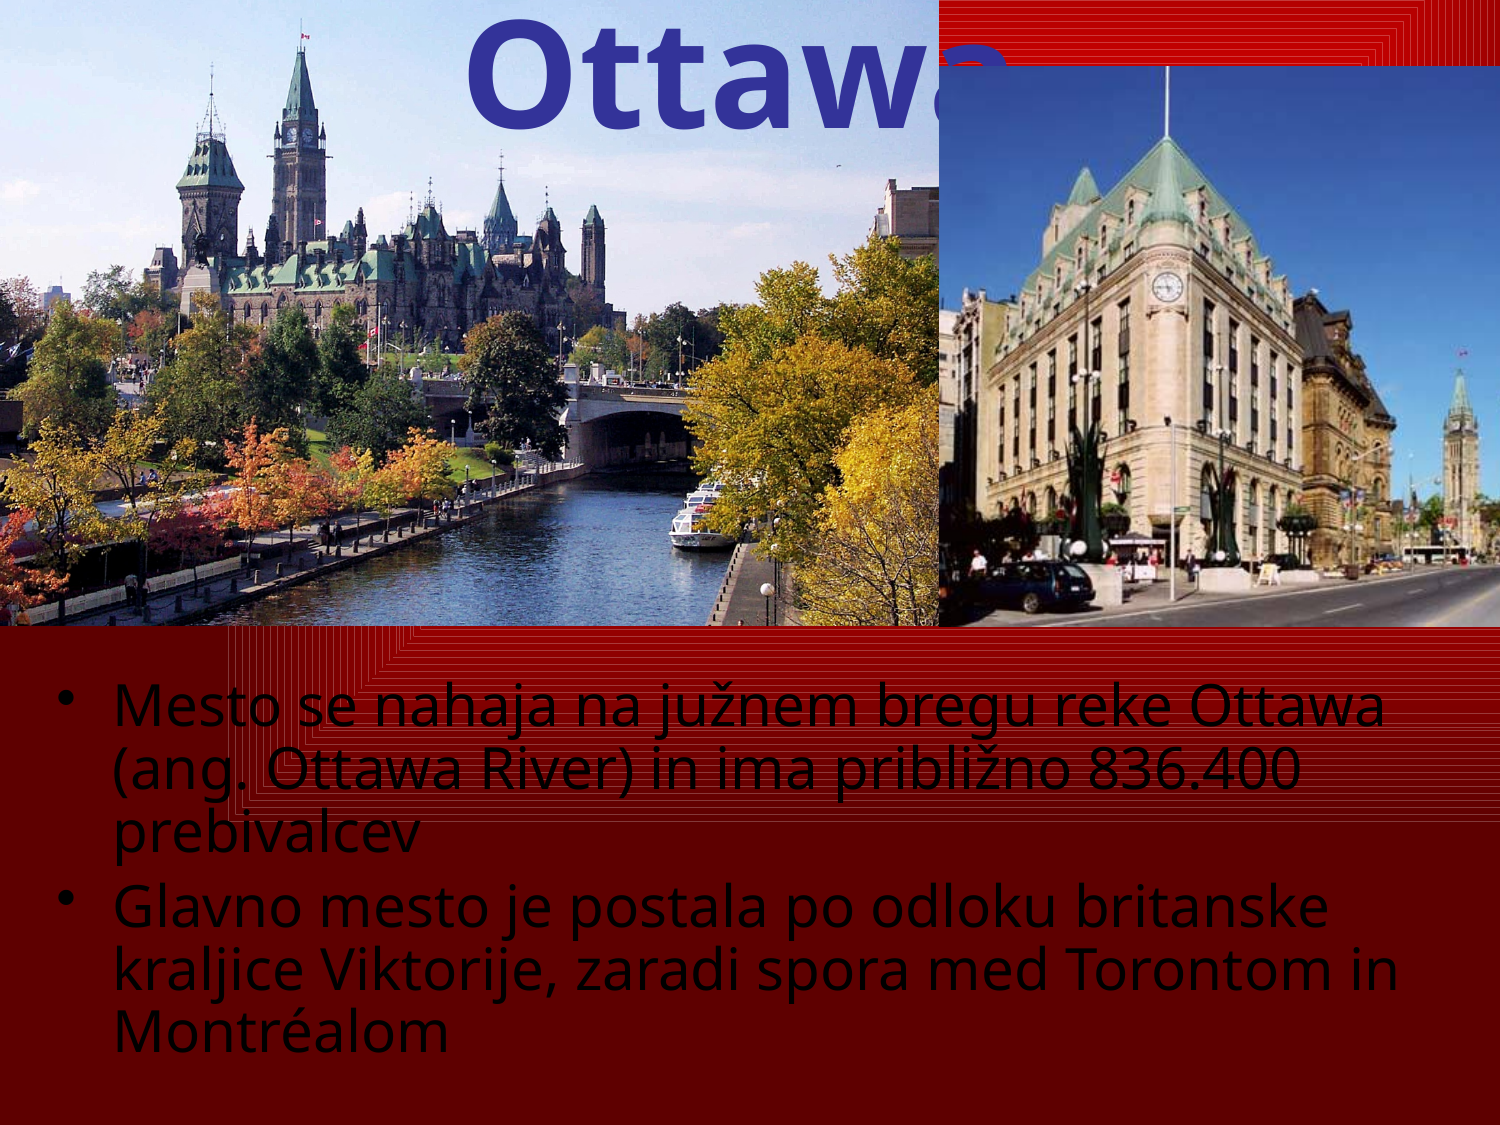

# Ottawa
Mesto se nahaja na južnem bregu reke Ottawa (ang. Ottawa River) in ima približno 836.400 prebivalcev
Glavno mesto je postala po odloku britanske kraljice Viktorije, zaradi spora med Torontom in Montréalom